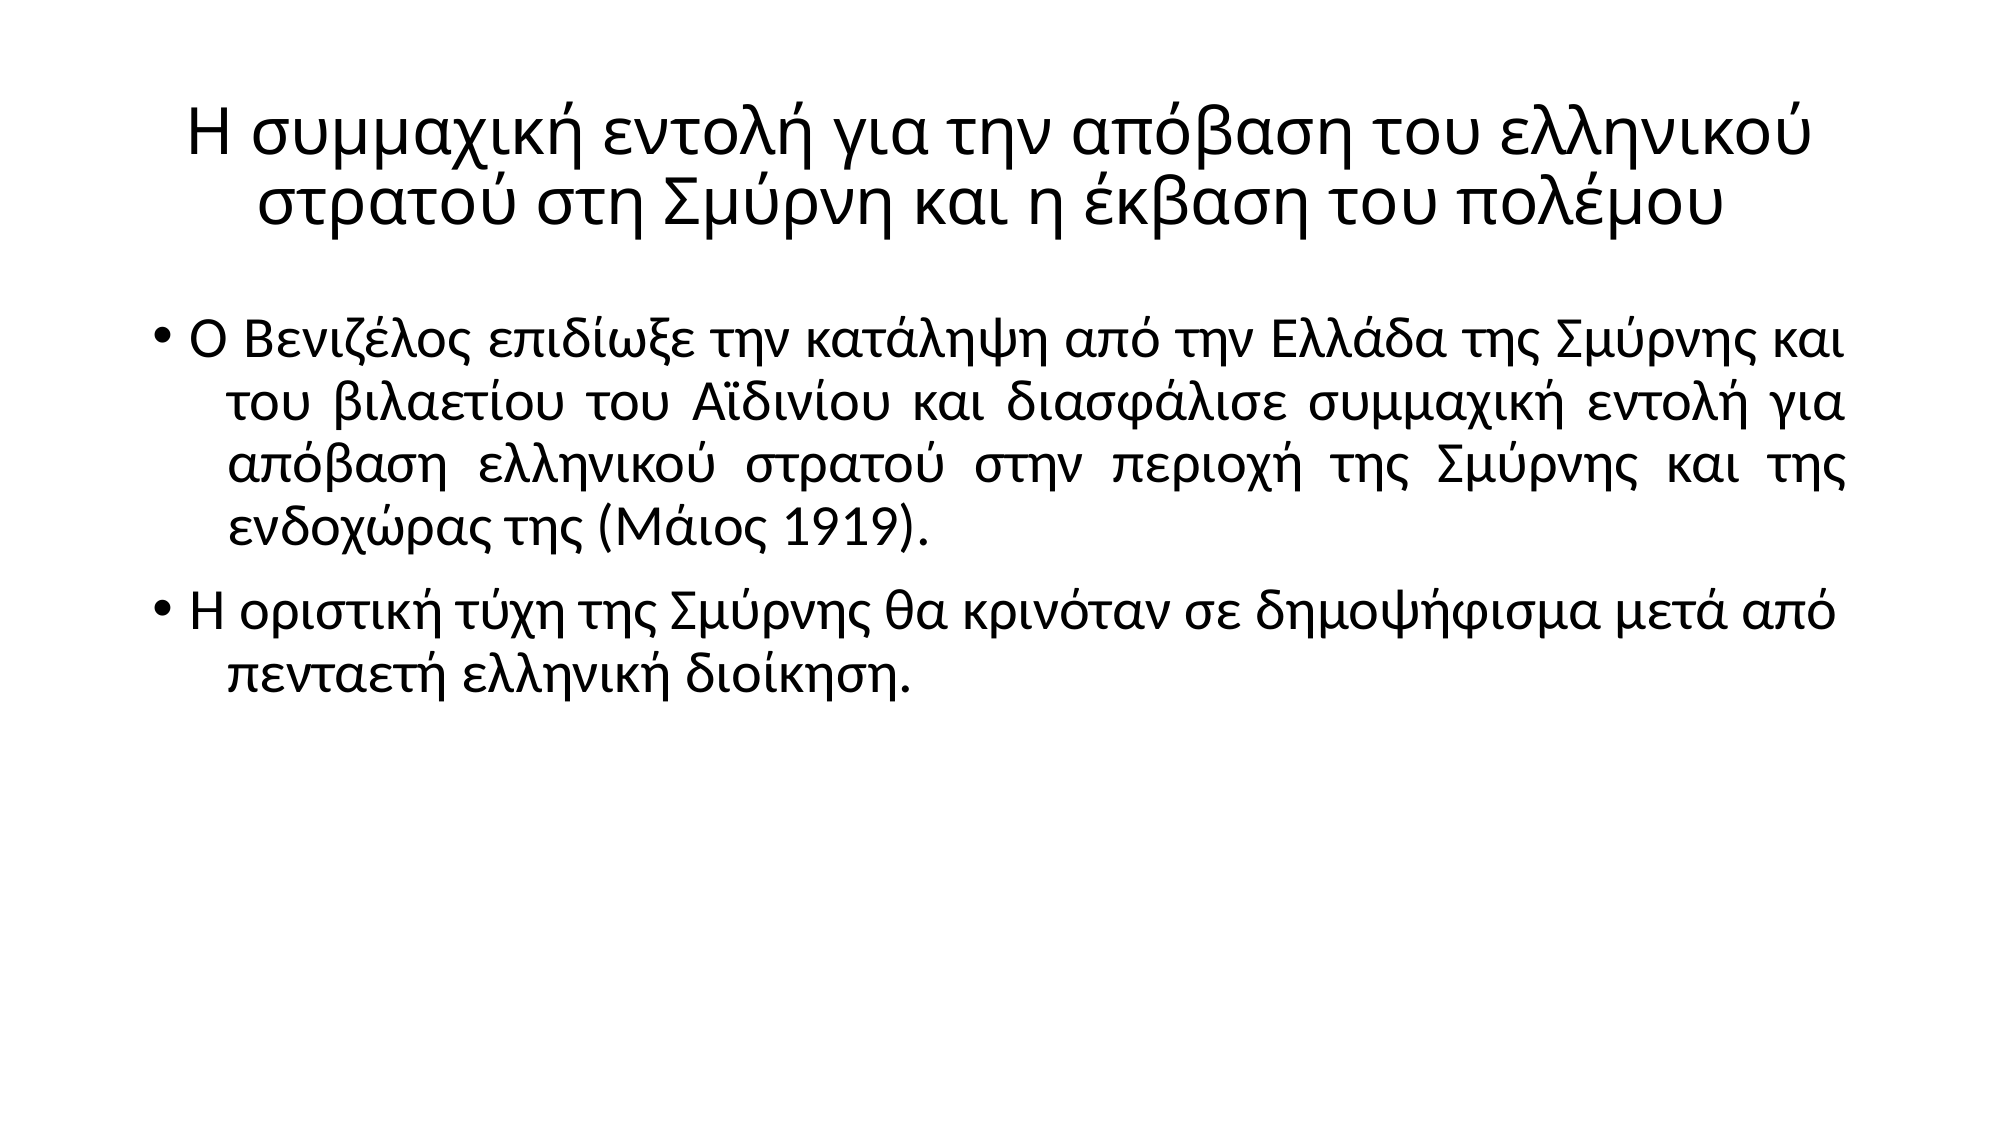

# Η συμμαχική εντολή για την απόβαση του ελληνικού στρατού στη Σμύρνη και η έκβαση του πολέμου
Ο Βενιζέλος επιδίωξε την κατάληψη από την Ελλάδα της Σμύρνης και του βιλαετίου του Αϊδινίου και διασφάλισε συμμαχική εντολή για απόβαση ελληνικού στρατού στην περιοχή της Σμύρνης και της ενδοχώρας της (Μάιος 1919).
Η οριστική τύχη της Σμύρνης θα κρινόταν σε δημοψήφισμα μετά από πενταετή ελληνική διοίκηση.